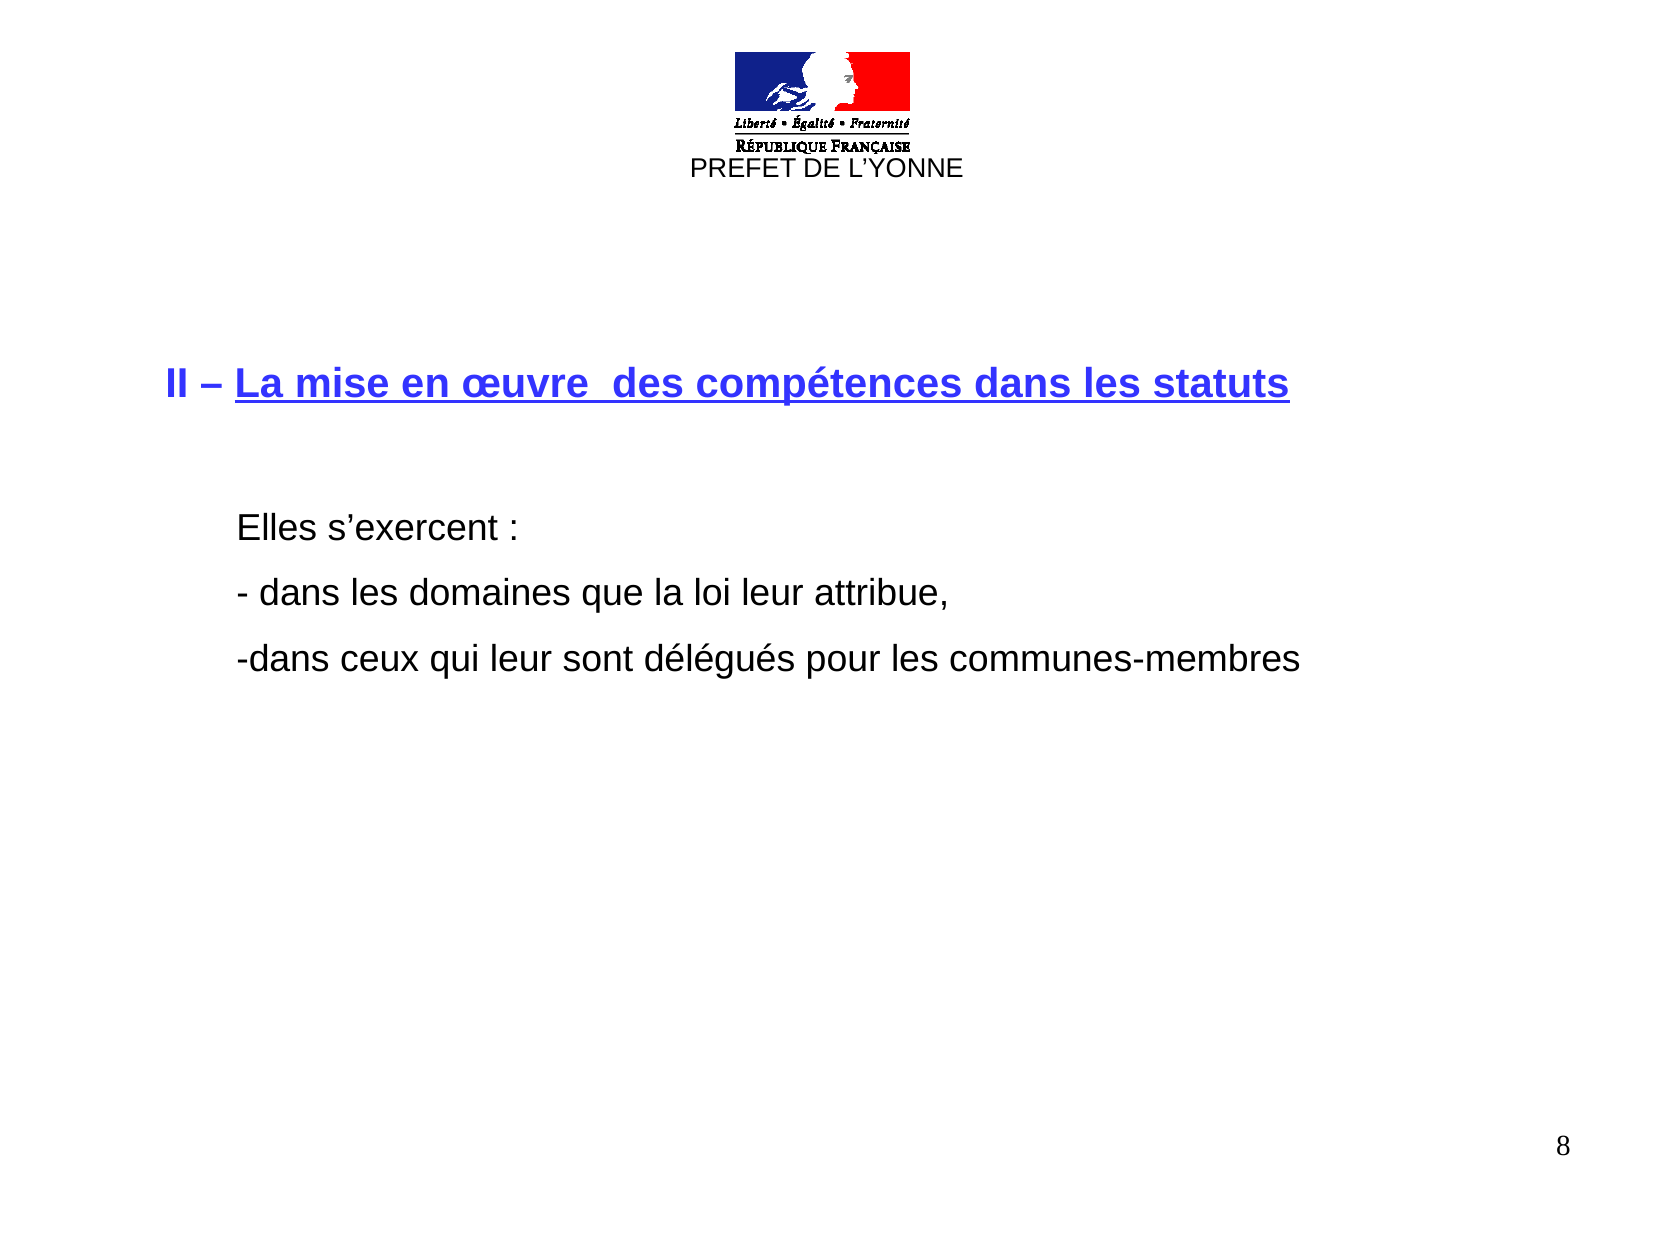

# PREFET DE L’YONNE
II – La mise en œuvre des compétences dans les statuts
Elles s’exercent :
- dans les domaines que la loi leur attribue,
-dans ceux qui leur sont délégués pour les communes-membres
8